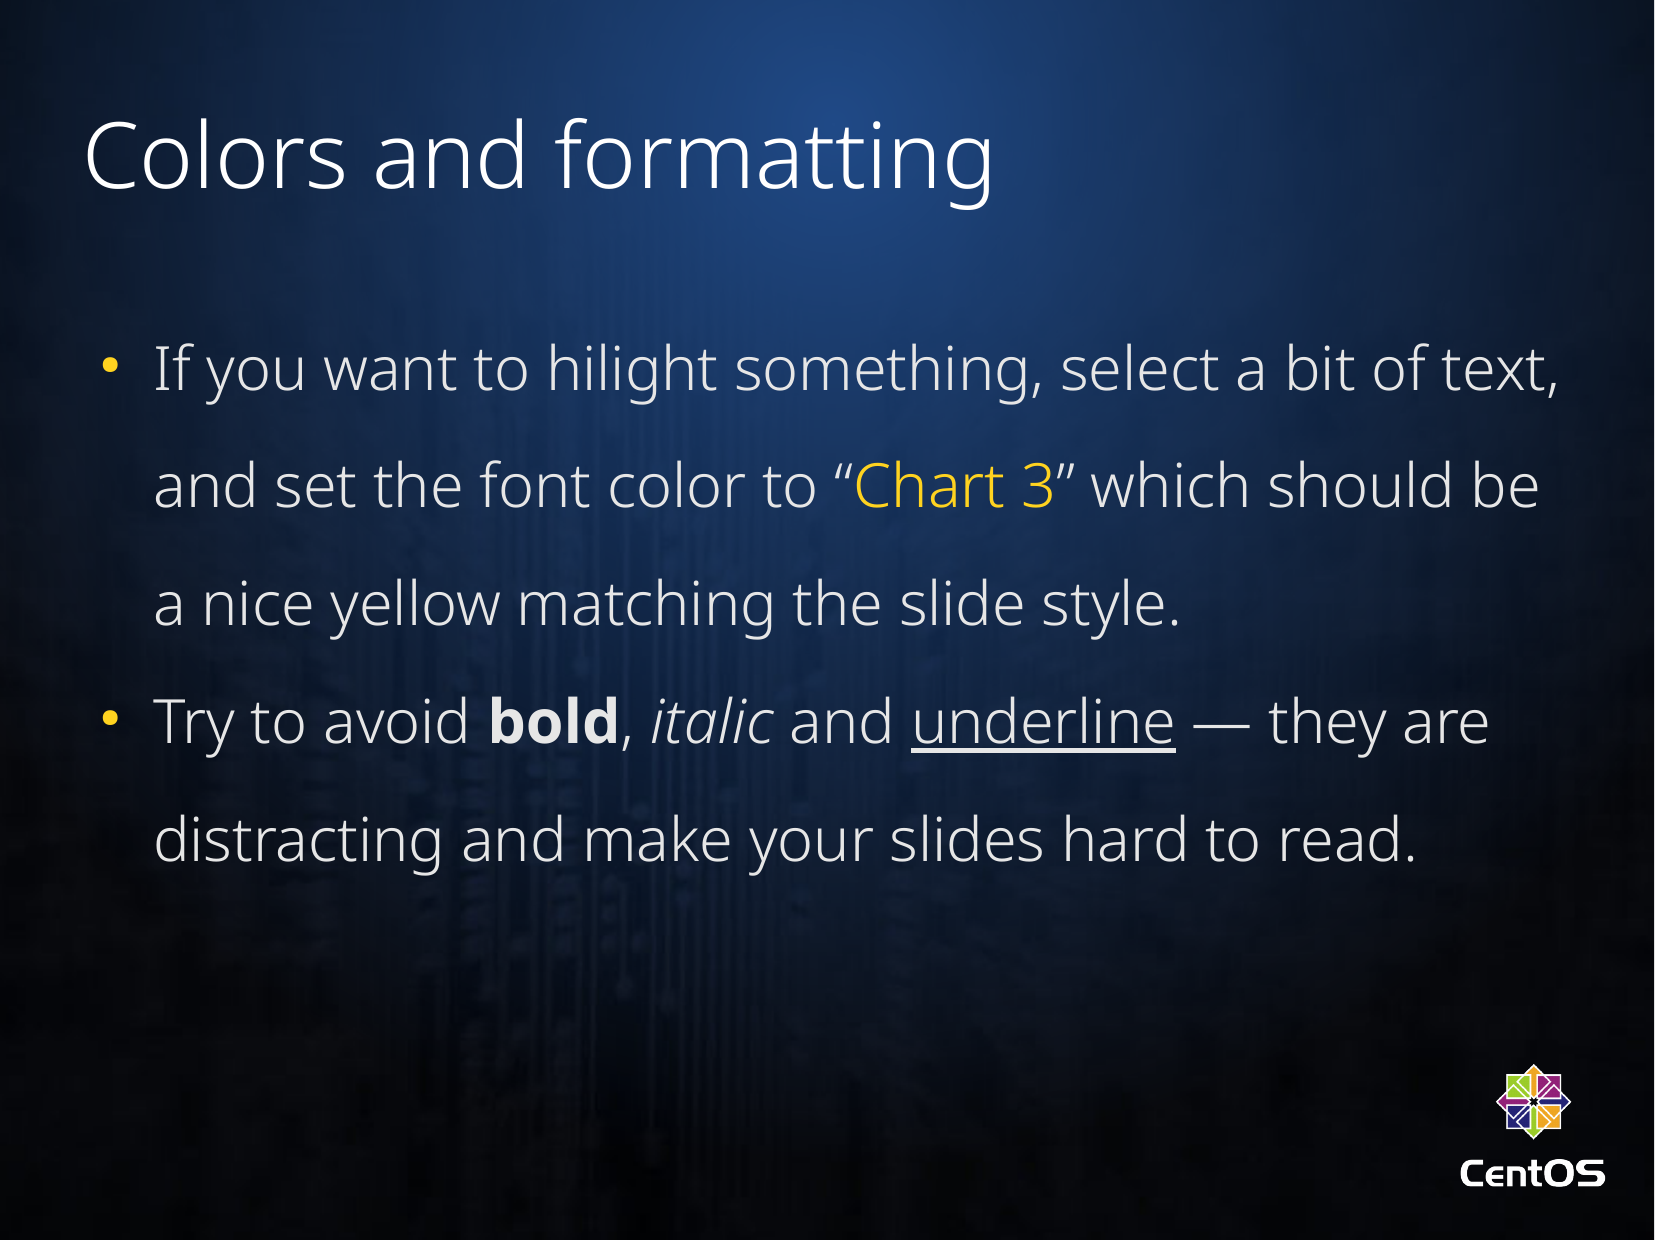

# Colors and formatting
If you want to hilight something, select a bit of text, and set the font color to “Chart 3” which should be a nice yellow matching the slide style.
Try to avoid bold, italic and underline — they are distracting and make your slides hard to read.